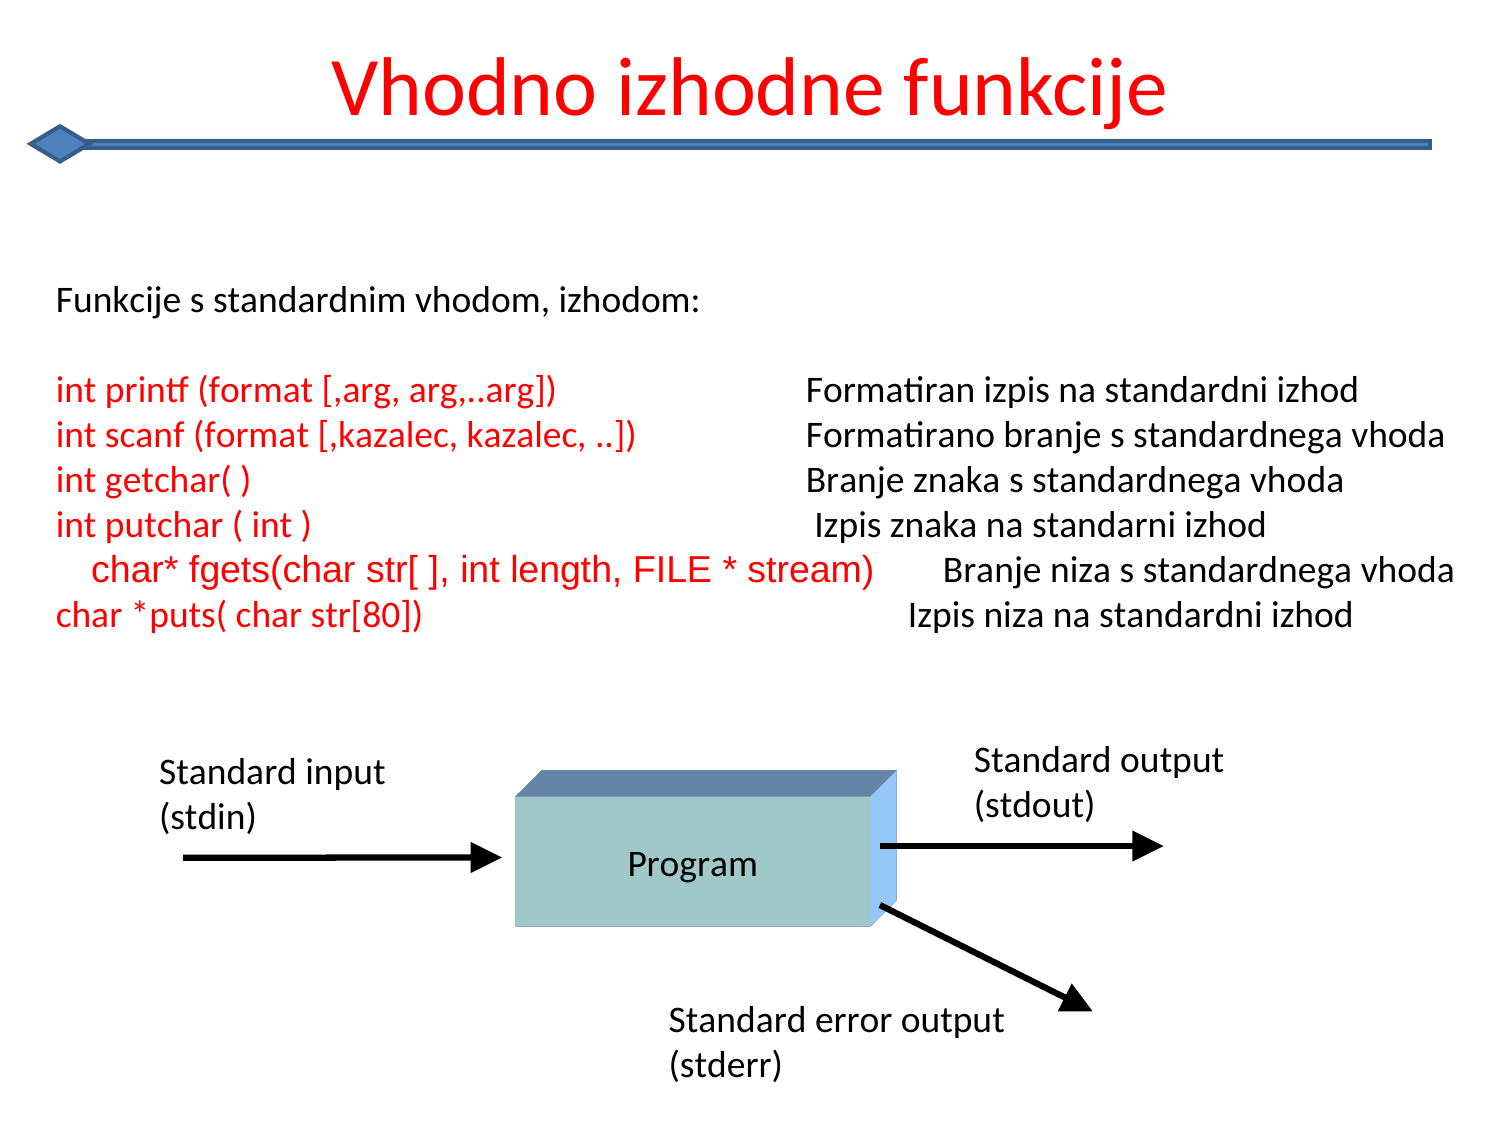

# Vhodno izhodne funkcije
Funkcije s standardnim vhodom, izhodom:
int printf (format [,arg, arg,..arg]) 	 	Formatiran izpis na standardni izhod
int scanf (format [,kazalec, kazalec, ..])  	Formatirano branje s standardnega vhoda
int getchar( ) 			 	Branje znaka s standardnega vhoda
int putchar ( int ) 			 	 Izpis znaka na standarni izhod
char* fgets(char str[ ], int length, FILE * stream)  Branje niza s standardnega vhoda
char *puts( char str[80]) 		 	 Izpis niza na standardni izhod
Standard output
(stdout)
Standard input
(stdin)
Program
Standard error output
(stderr)